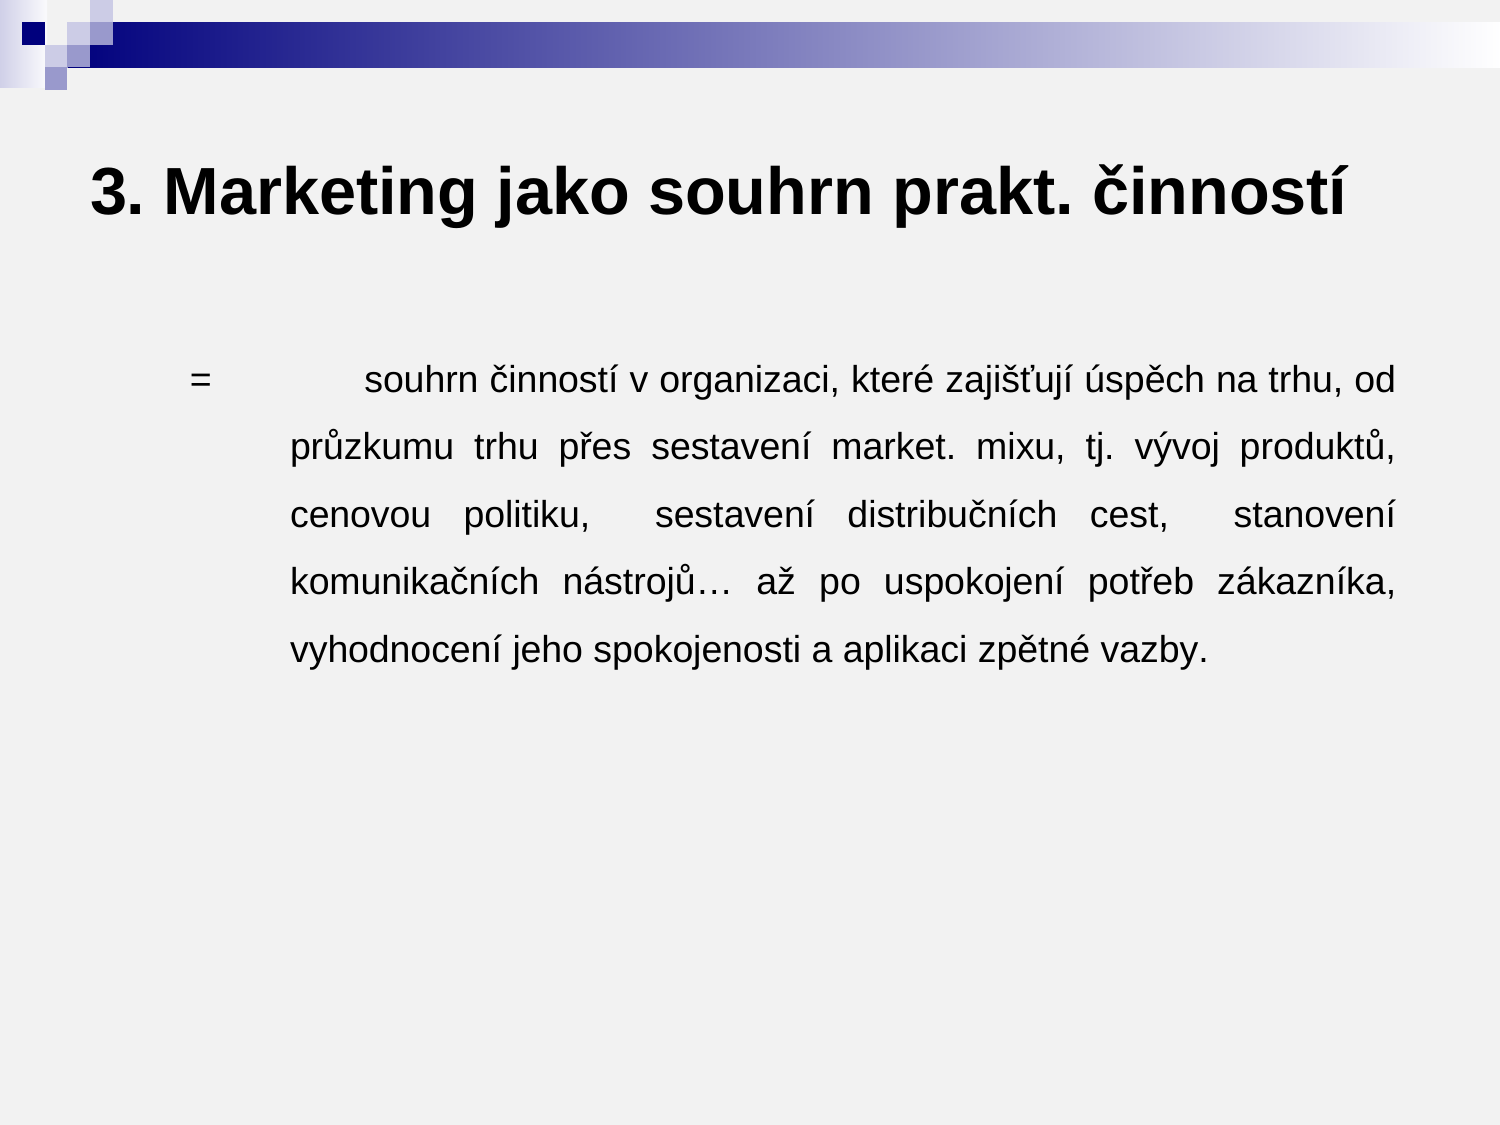

# 3. Marketing jako souhrn prakt. činností
= 	souhrn činností v organizaci, které zajišťují úspěch na trhu, od průzkumu trhu přes sestavení market. mixu, tj. vývoj produktů, cenovou politiku, sestavení distribučních cest, stanovení komunikačních nástrojů… až po uspokojení potřeb zákazníka, vyhodnocení jeho spokojenosti a aplikaci zpětné vazby.